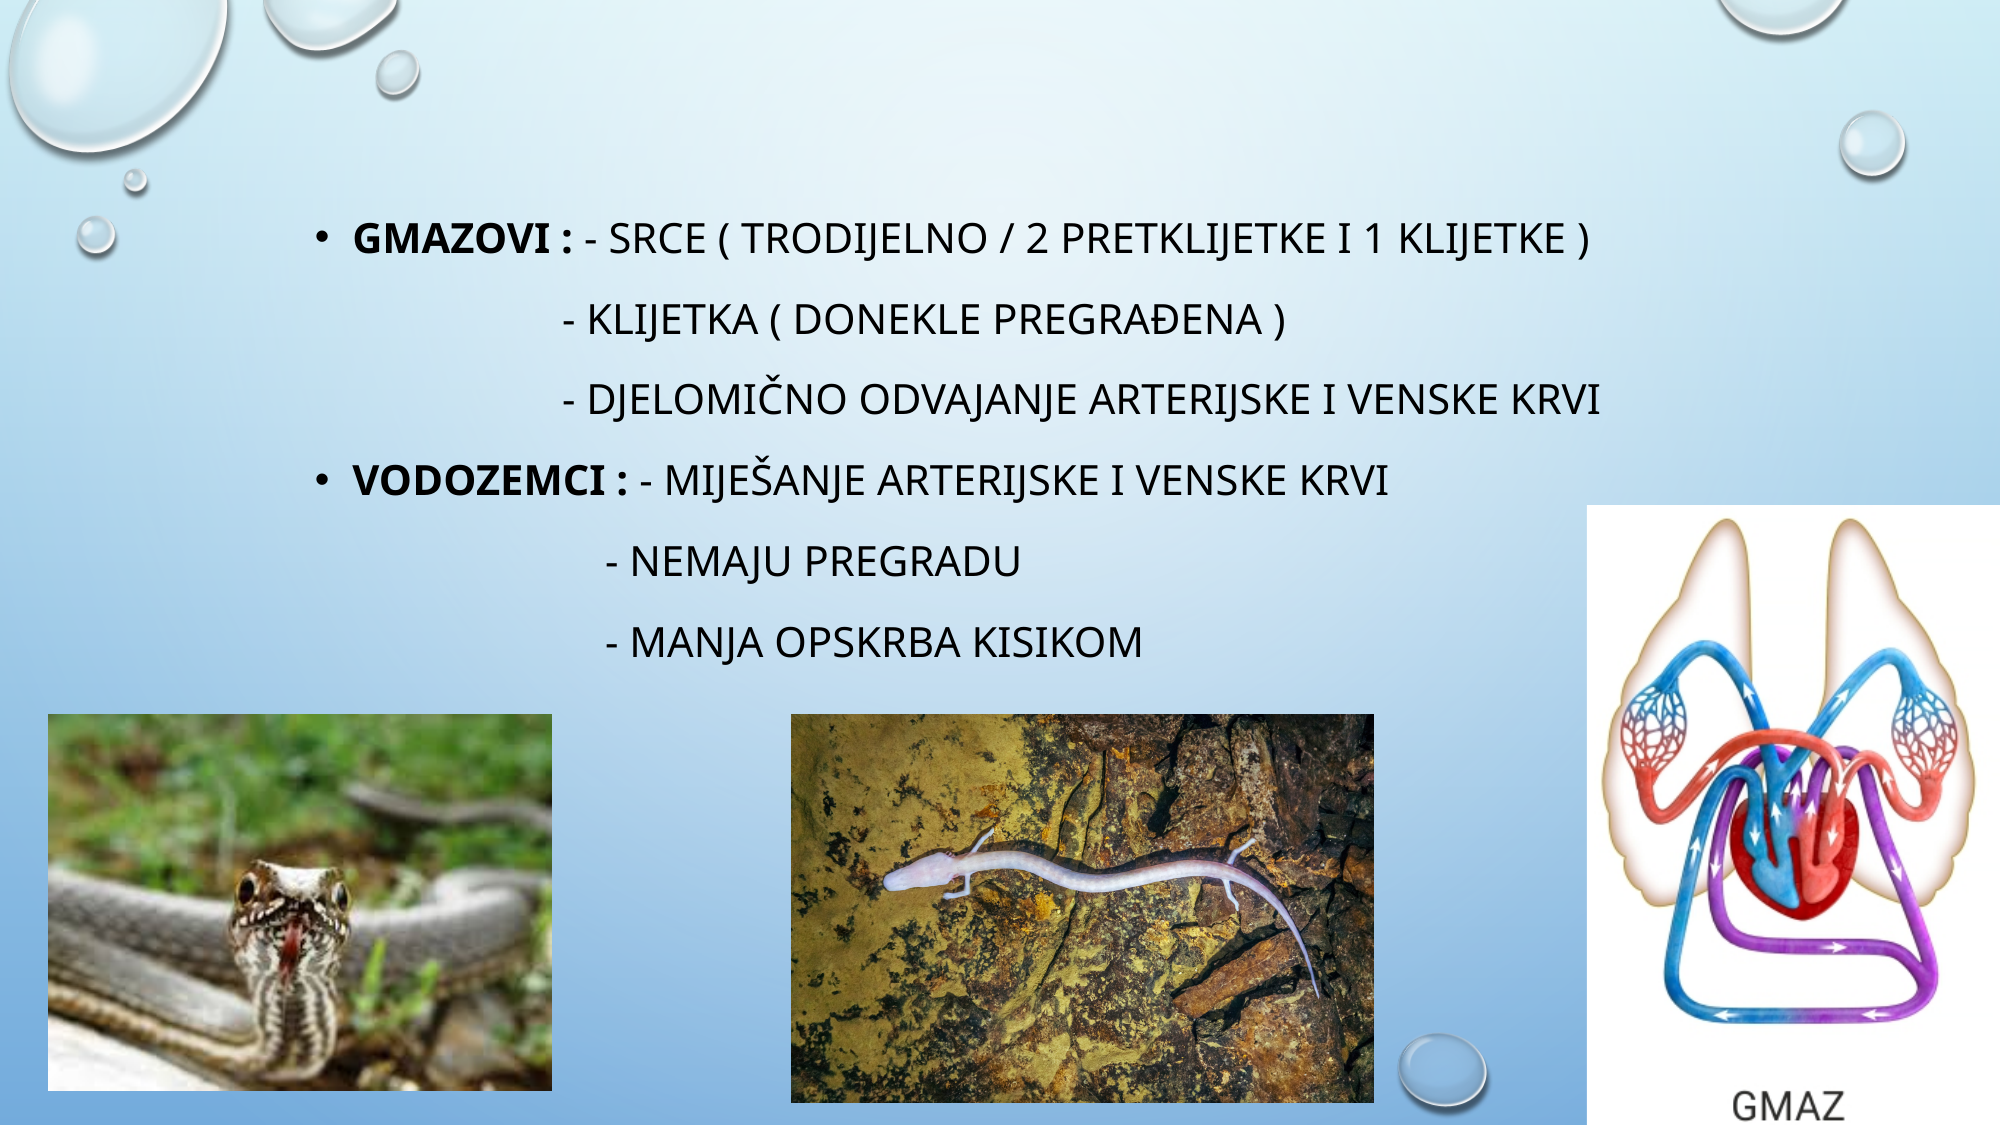

# GMAZOVI : - srce ( trodijelno / 2 pretklijetke i 1 klijetke )
 - klijetka ( donekle pregrađena )
 - djelomično odvajanje arterijske i venske krvi
Vodozemci : - miješanje arterijske i venske krvi
 - nemaju pregradu
 - manja opskrba kisikom